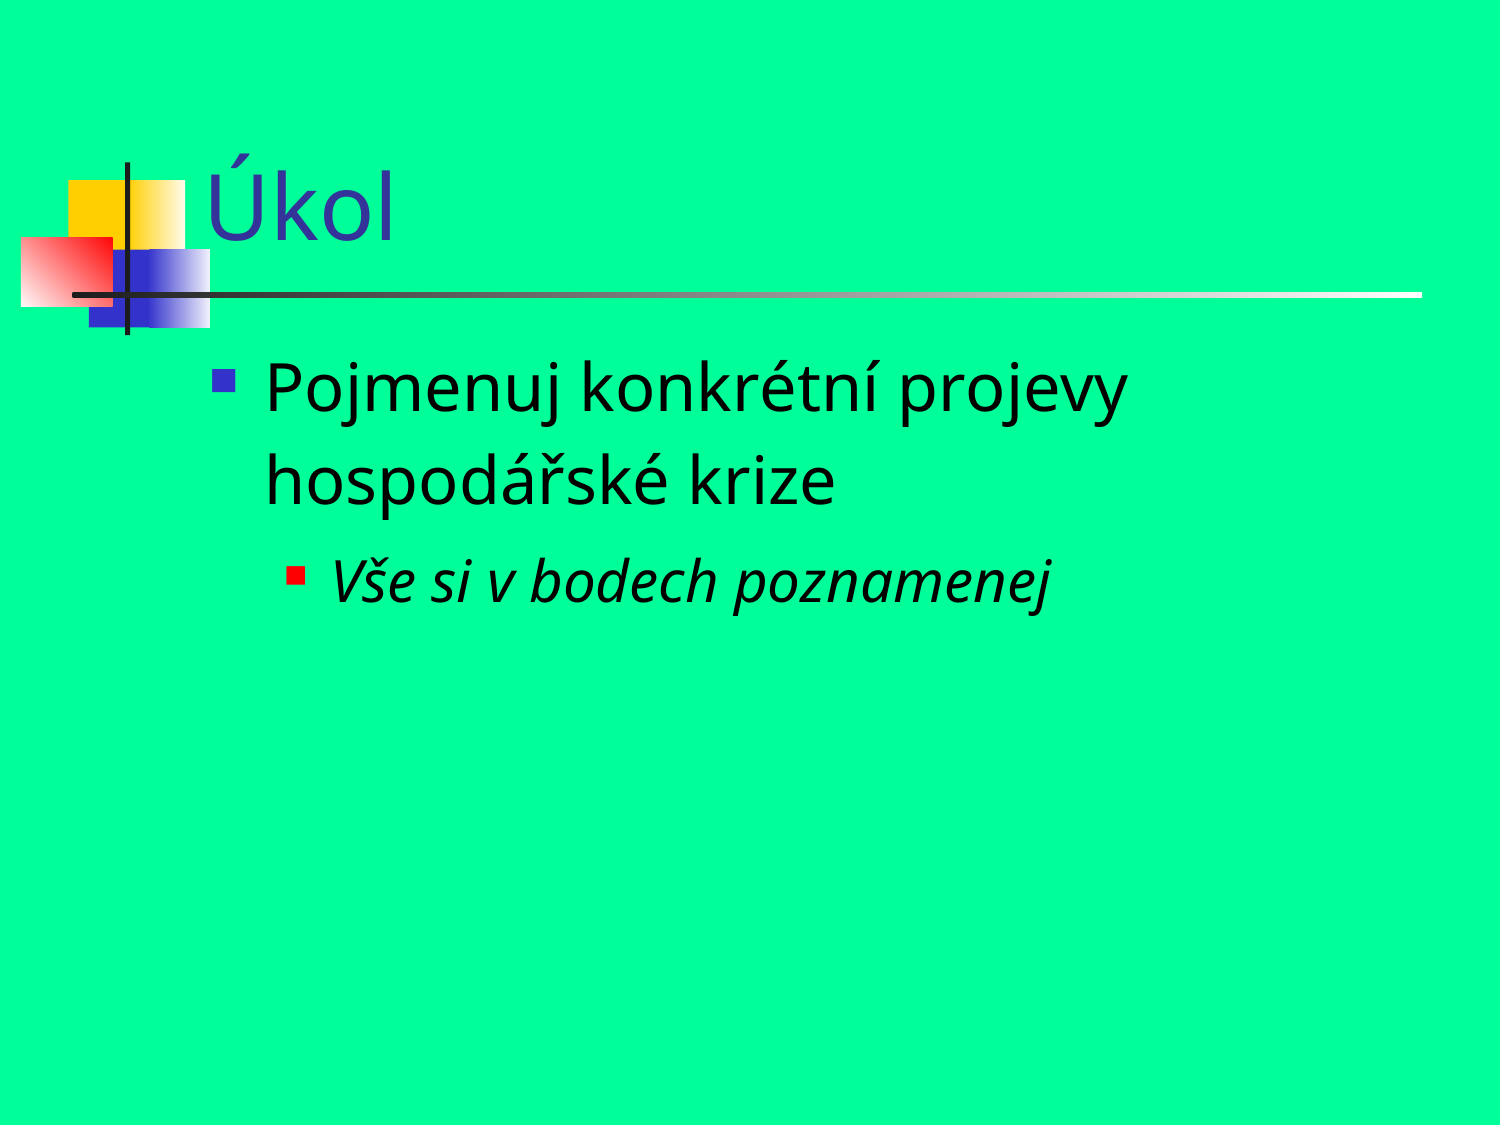

# Úkol
Pojmenuj konkrétní projevy hospodářské krize
Vše si v bodech poznamenej